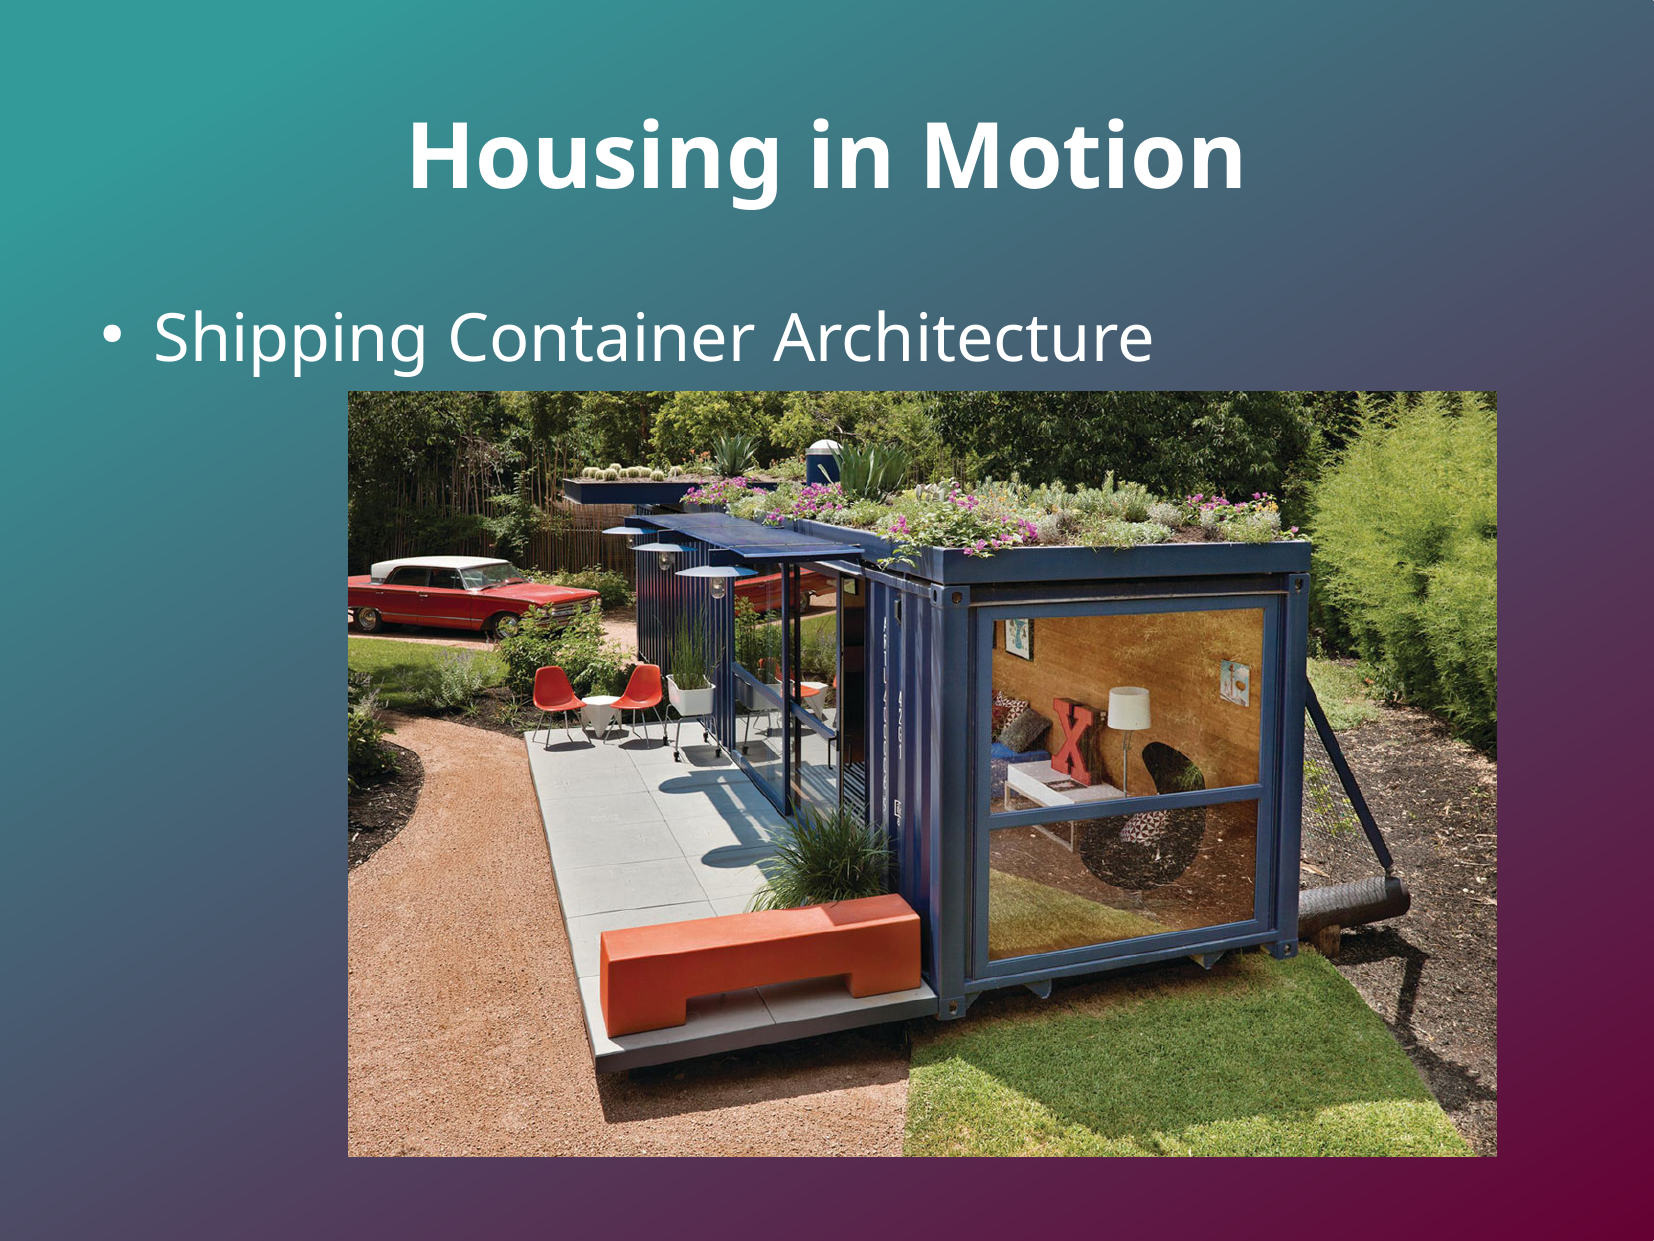

# Housing in Motion
Shipping Container Architecture